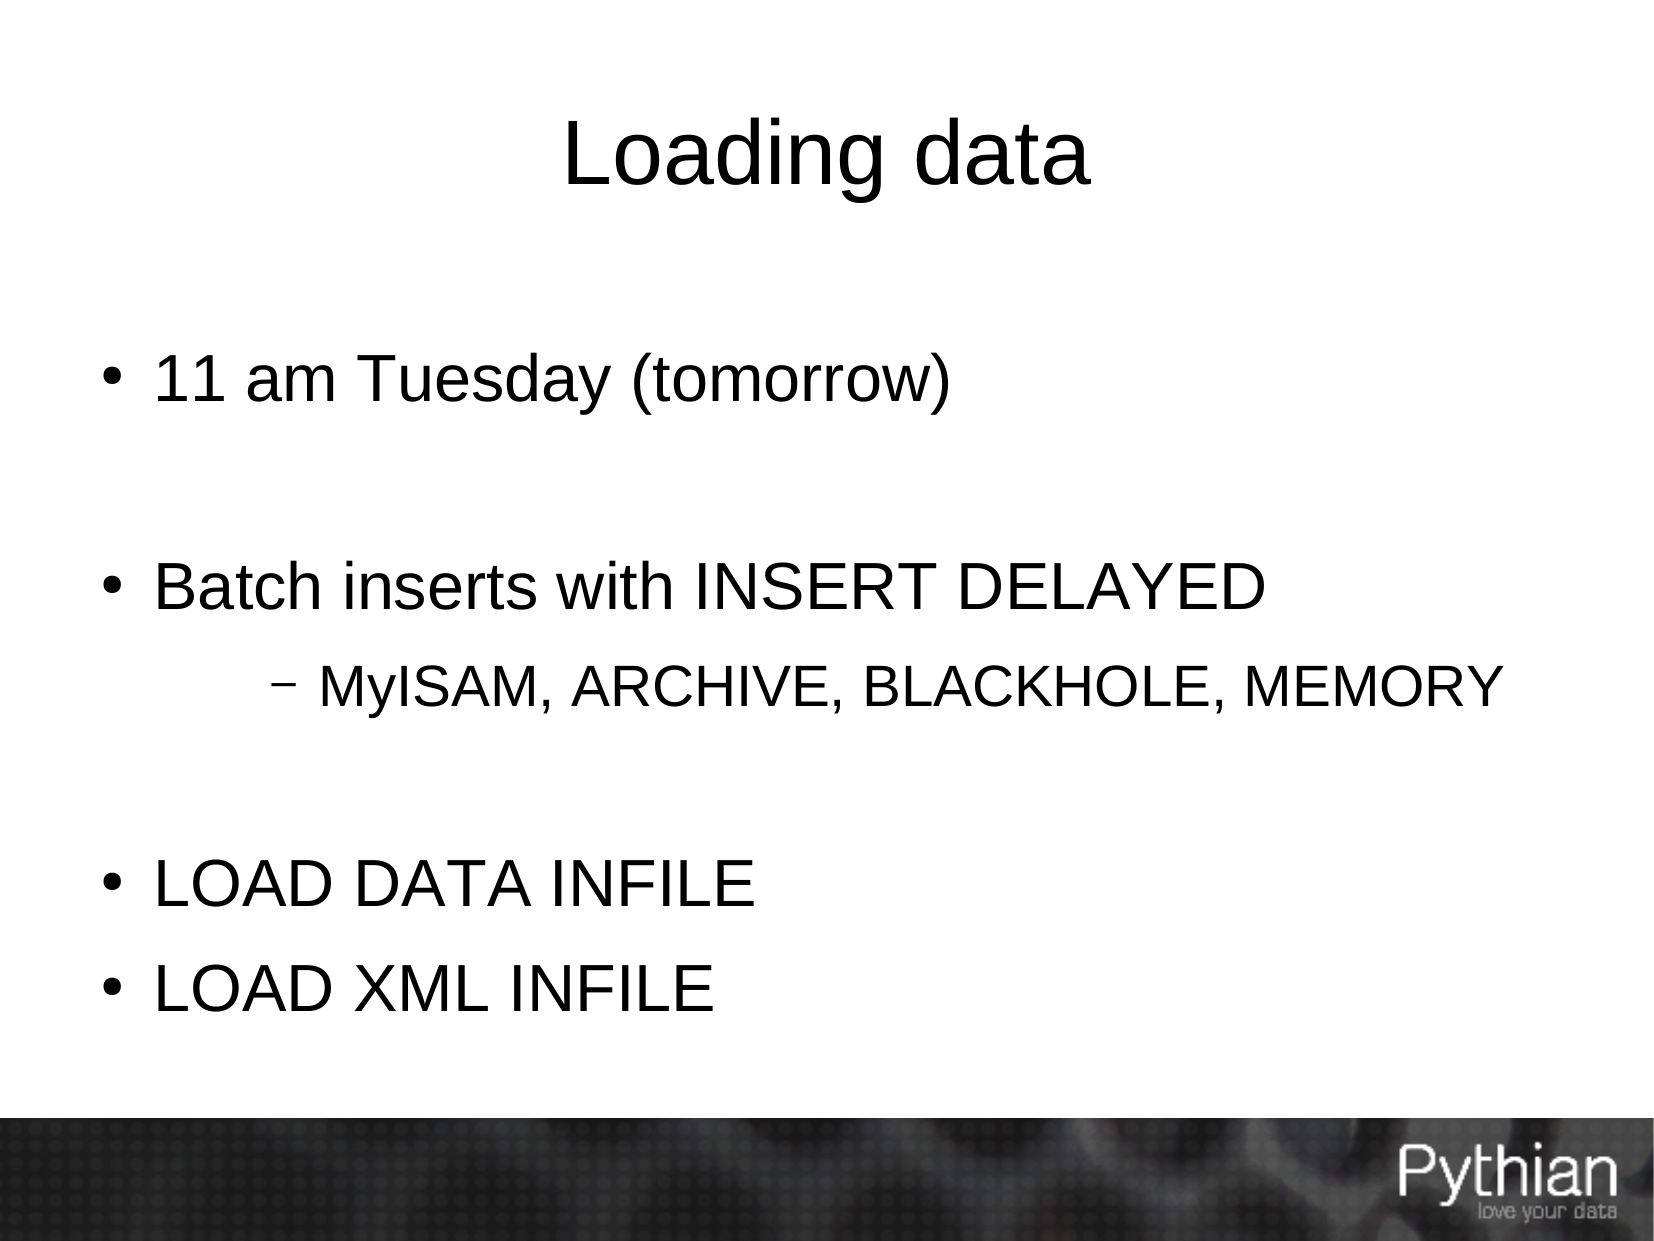

# Loading data
11 am Tuesday (tomorrow)
Batch inserts with INSERT DELAYED
MyISAM, ARCHIVE, BLACKHOLE, MEMORY
LOAD DATA INFILE
LOAD XML INFILE